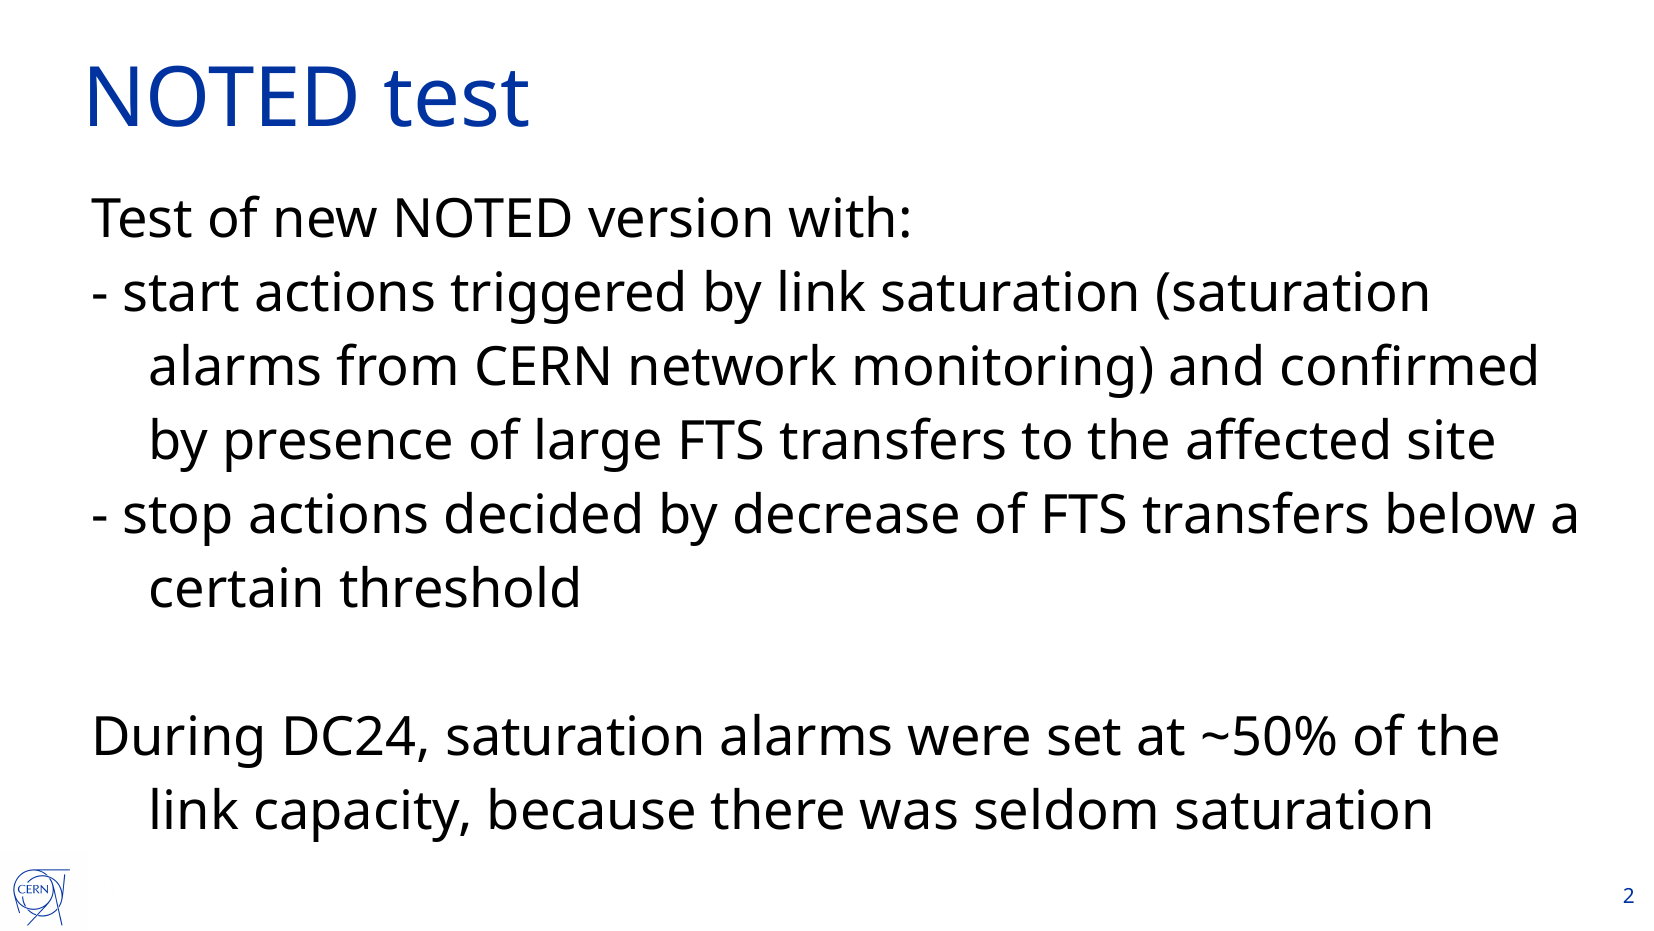

# NOTED test
Test of new NOTED version with:
- start actions triggered by link saturation (saturation alarms from CERN network monitoring) and confirmed by presence of large FTS transfers to the affected site
- stop actions decided by decrease of FTS transfers below a certain threshold
During DC24, saturation alarms were set at ~50% of the link capacity, because there was seldom saturation